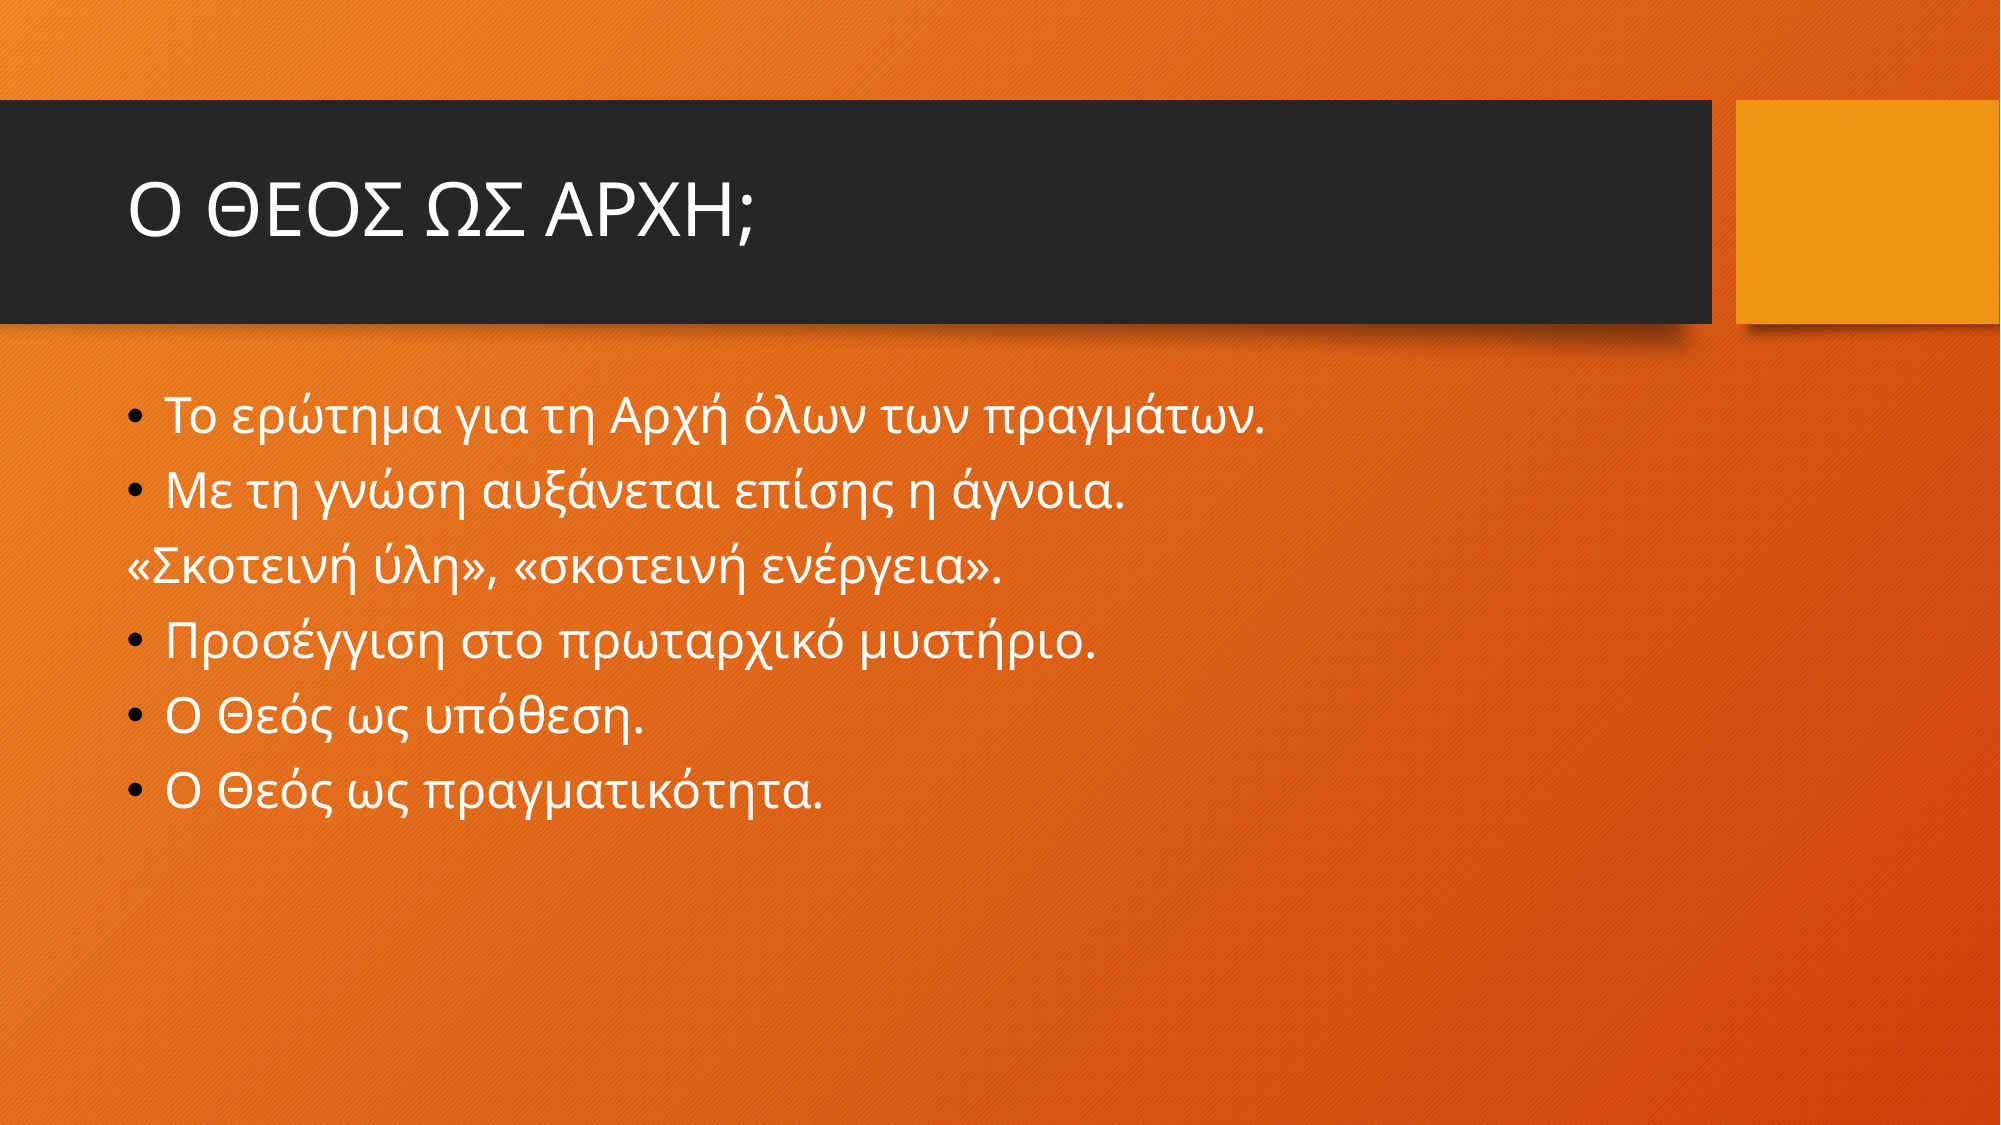

# Ο ΘΕΟΣ ΩΣ ΑΡΧΗ;
Το ερώτημα για τη Αρχή όλων των πραγμάτων.
Με τη γνώση αυξάνεται επίσης η άγνοια.
«Σκοτεινή ύλη», «σκοτεινή ενέργεια».
Προσέγγιση στο πρωταρχικό μυστήριο.
Ο Θεός ως υπόθεση.
Ο Θεός ως πραγματικότητα.